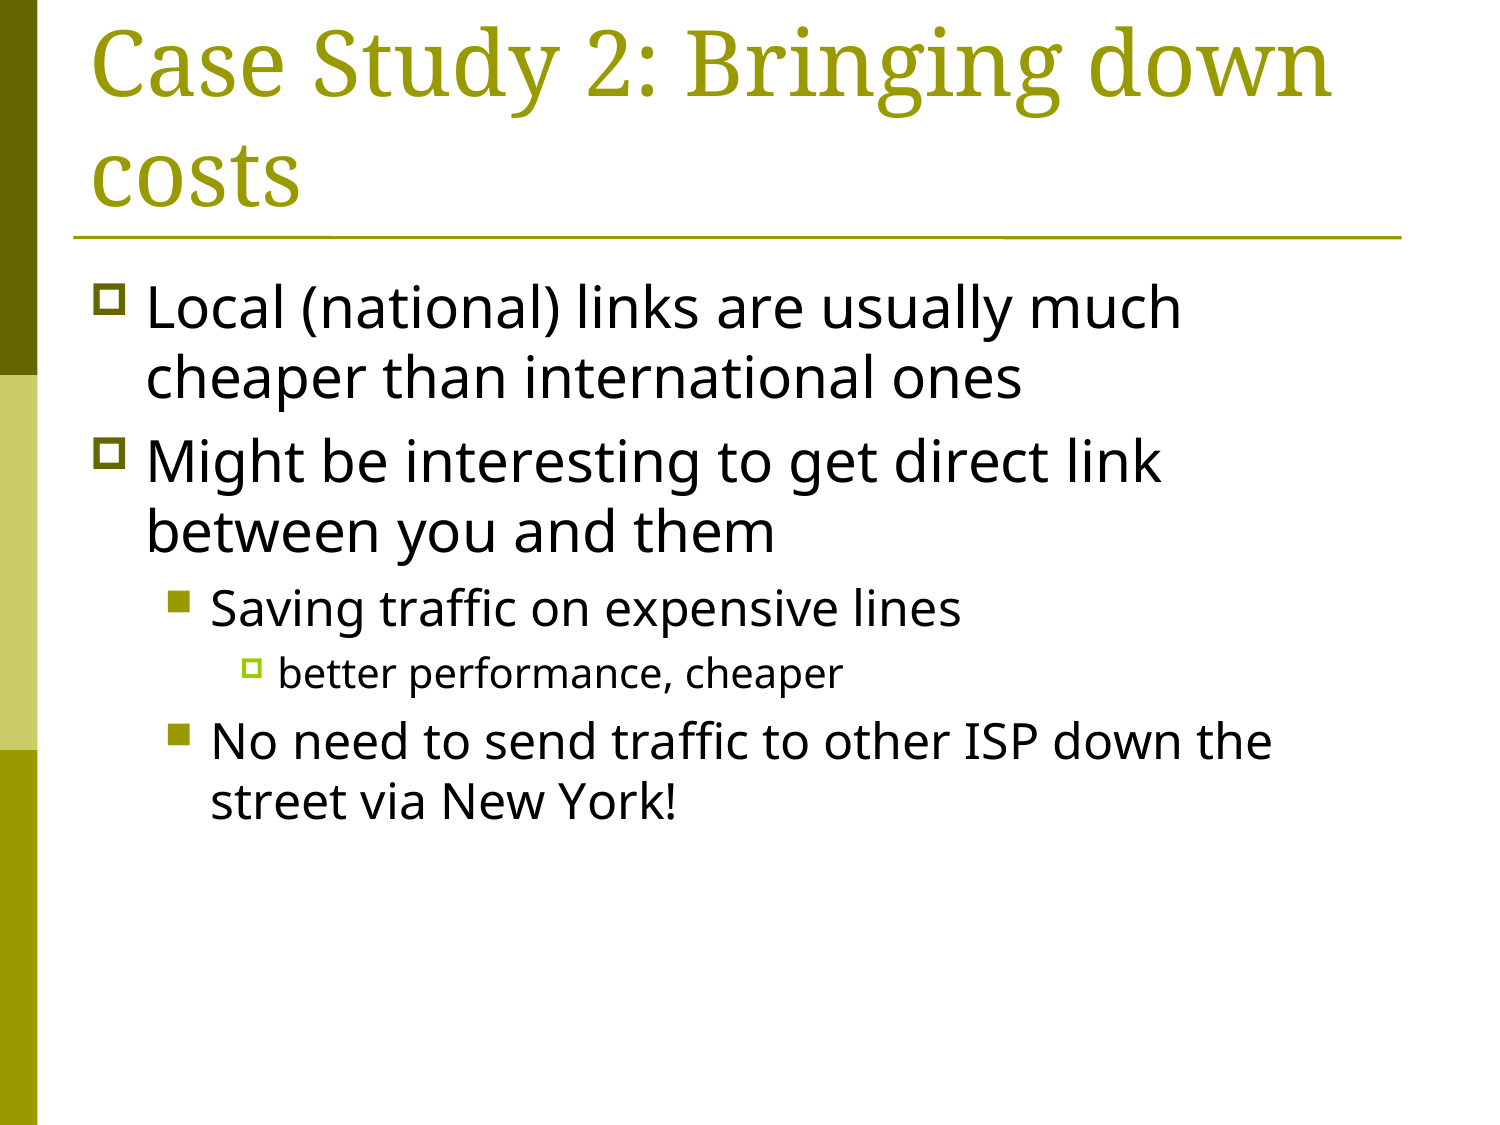

# Case Study 2: Bringing down costs
Local (national) links are usually much cheaper than international ones
Might be interesting to get direct link between you and them
Saving traffic on expensive lines
better performance, cheaper
No need to send traffic to other ISP down the street via New York!